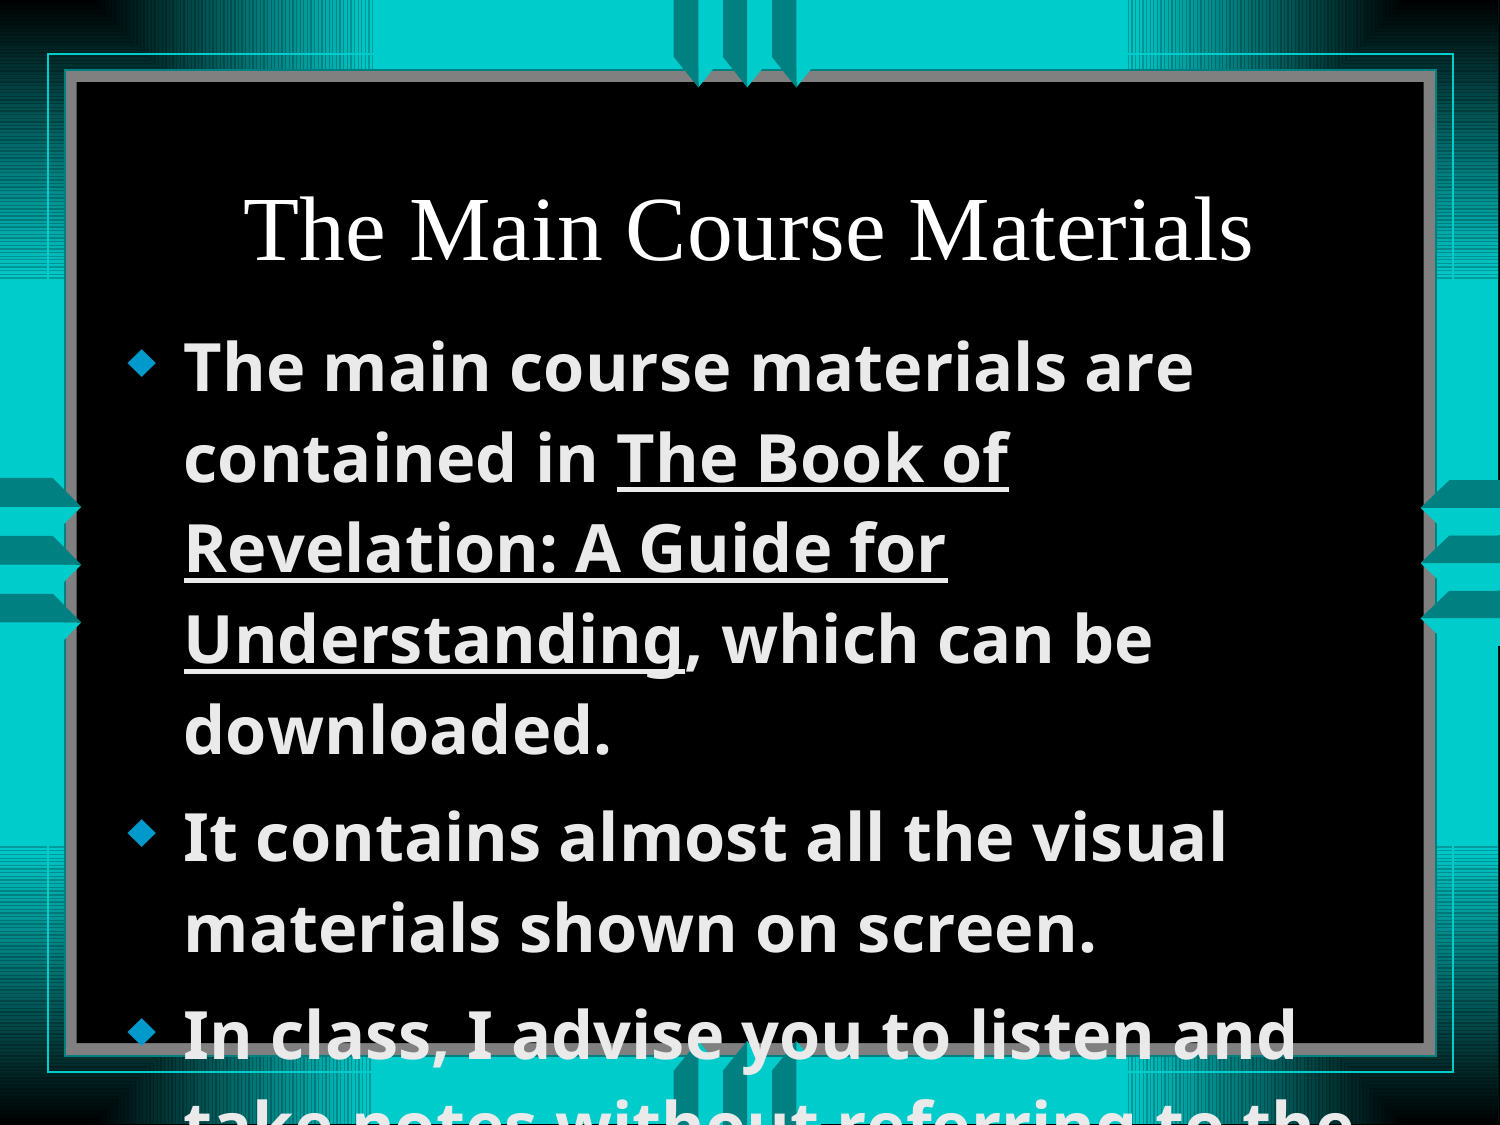

# The Main Course Materials
The main course materials are contained in The Book of Revelation: A Guide for Understanding, which can be downloaded.
It contains almost all the visual materials shown on screen.
In class, I advise you to listen and take notes without referring to the course materials.